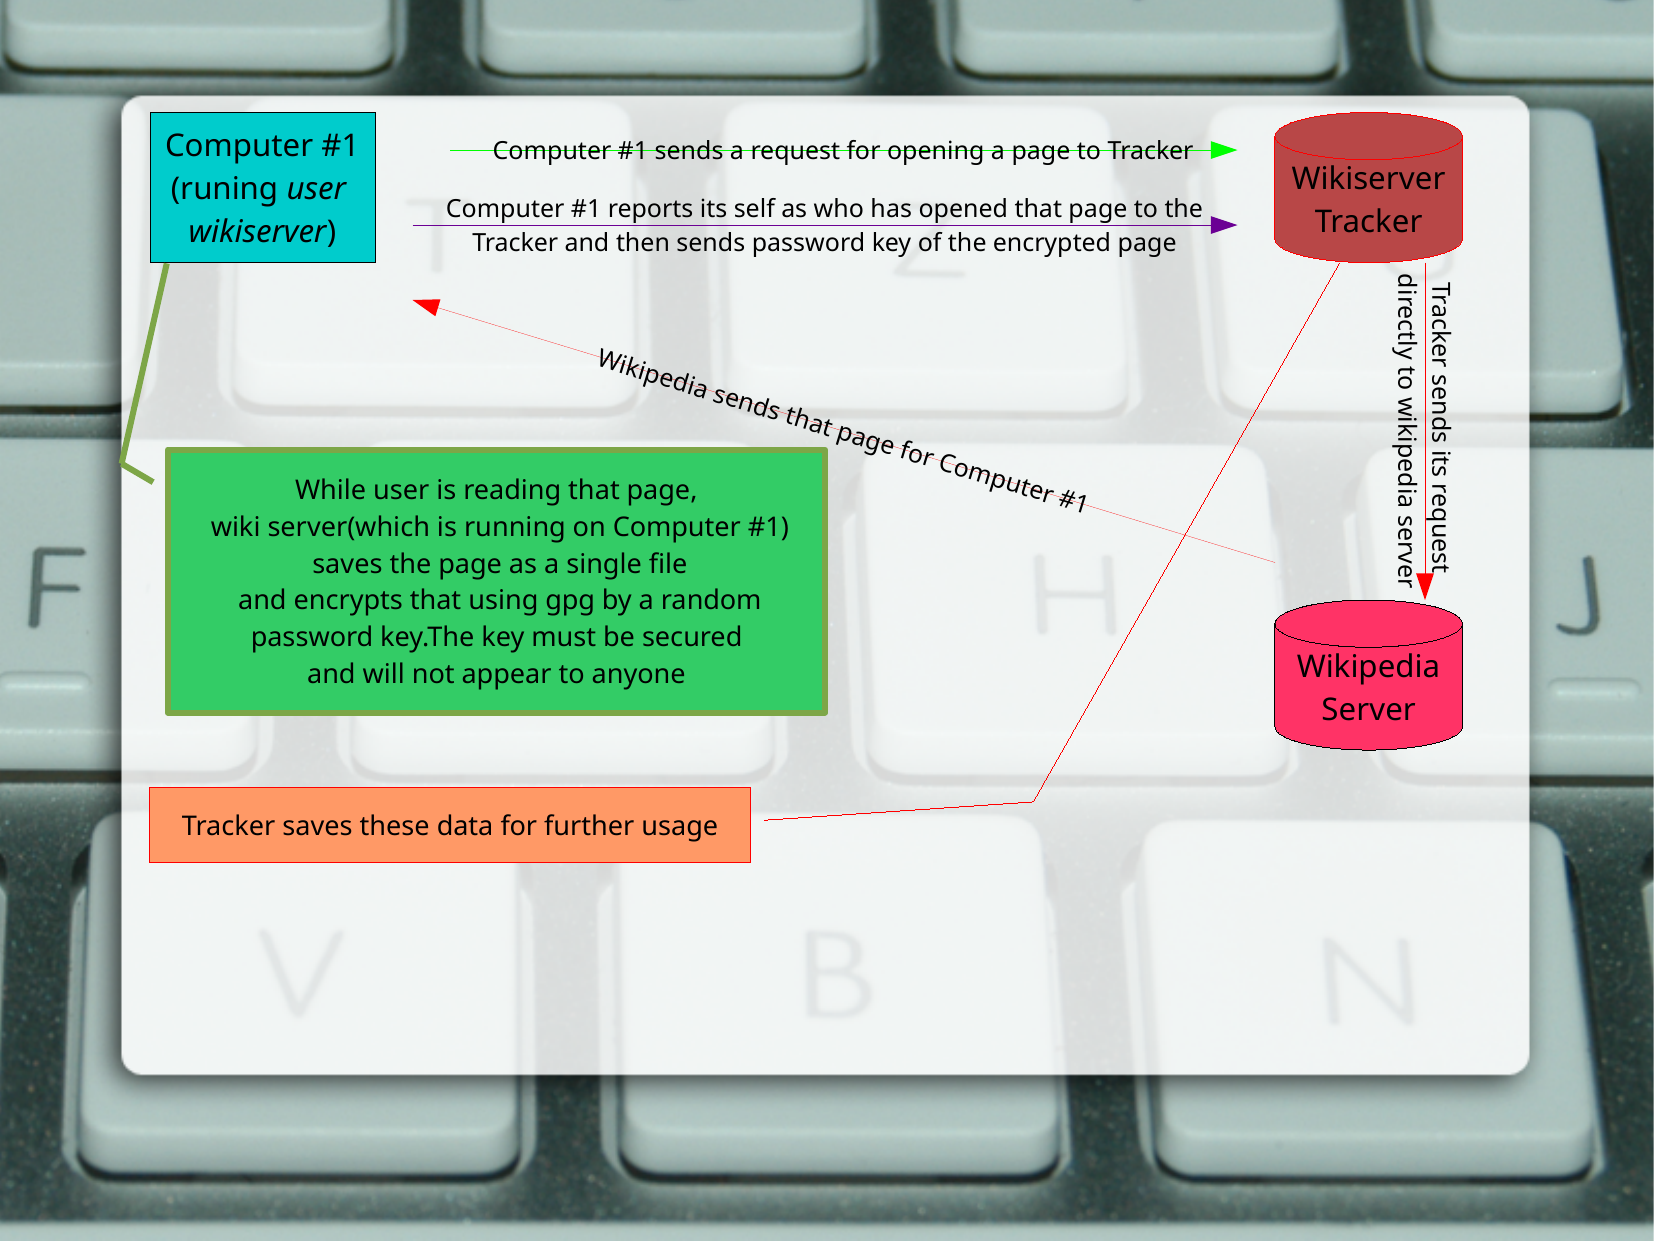

Computer #1
(runing user
wikiserver)
Wikiserver
Tracker
Computer #1 sends a request for opening a page to Tracker
Computer #1 reports its self as who has opened that page to the
Tracker and then sends password key of the encrypted page
Tracker sends its request
directly to wikipedia server
Wikipedia sends that page for Computer #1
While user is reading that page,
 wiki server(which is running on Computer #1)
 saves the page as a single file
 and encrypts that using gpg by a random
 password key.The key must be secured
and will not appear to anyone
Wikipedia
Server
Tracker saves these data for further usage